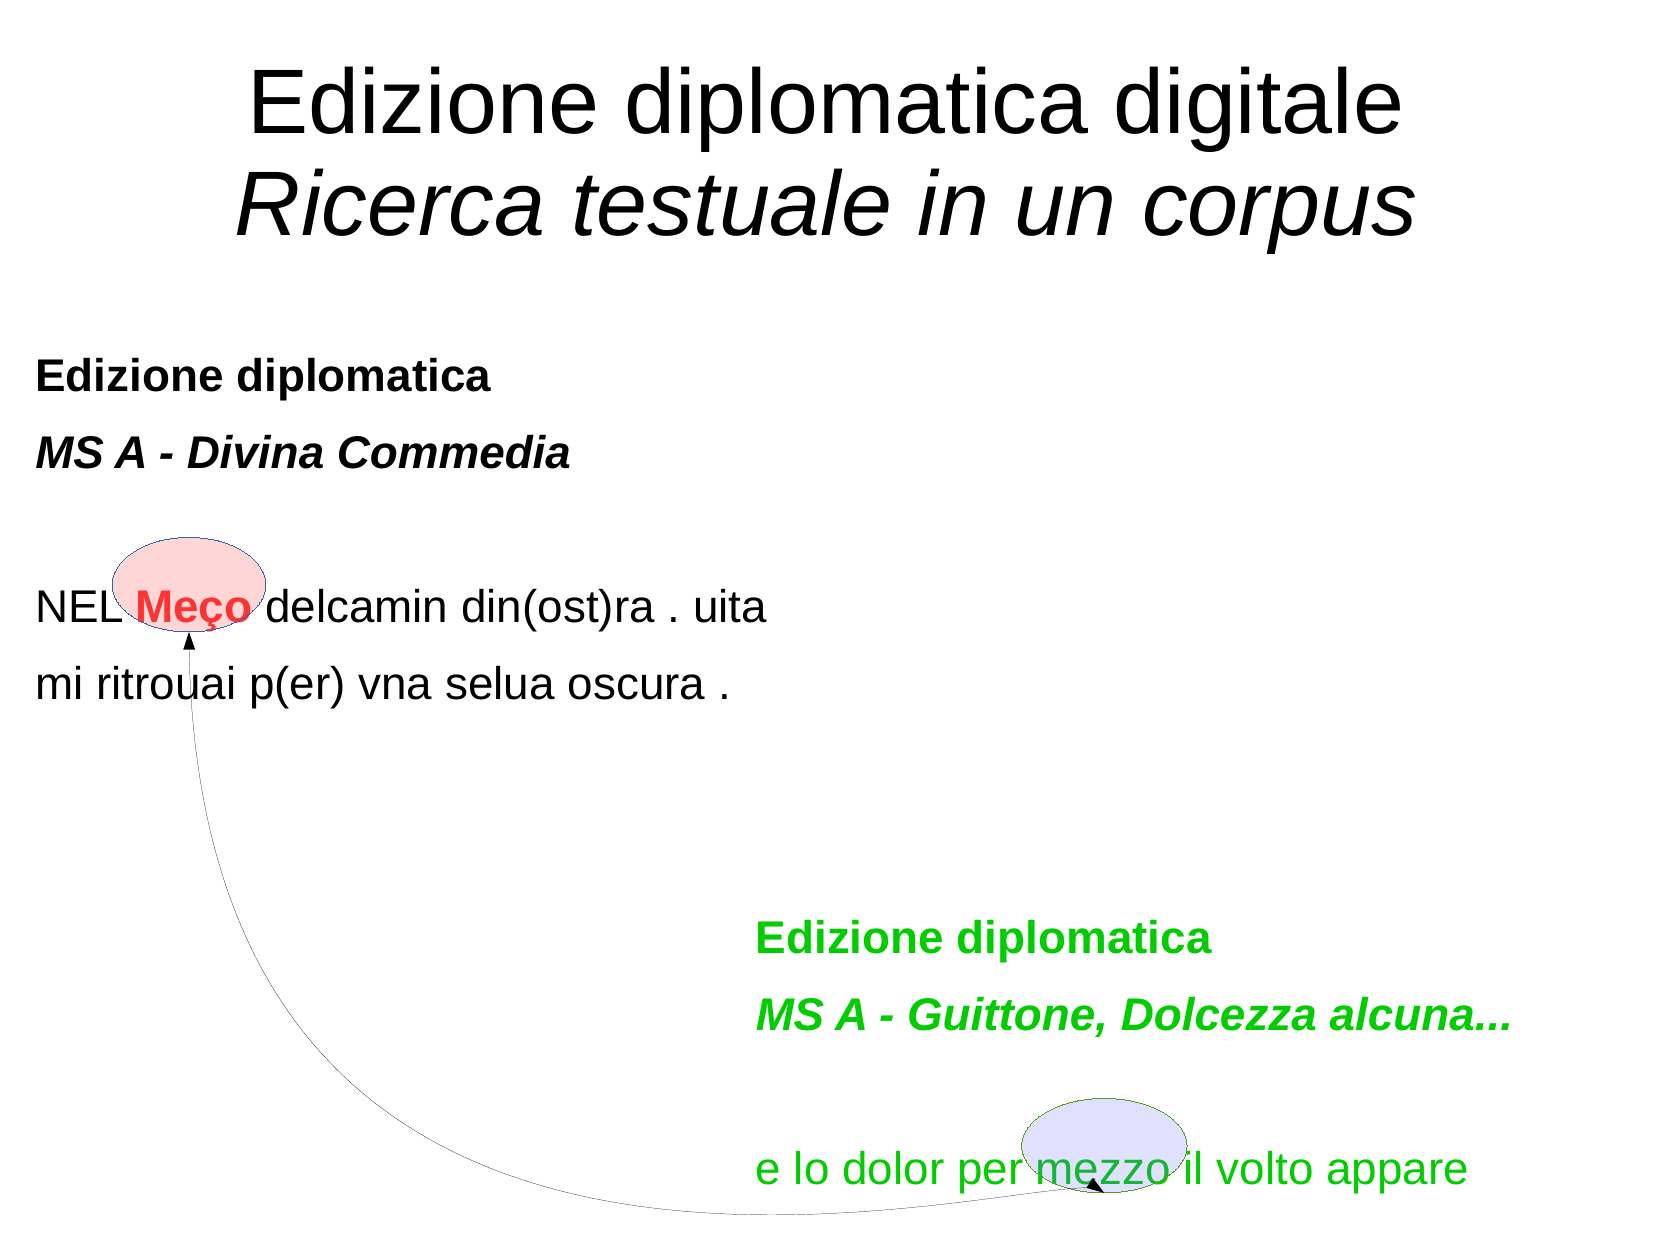

# Edizione diplomatica digitale Ricerca testuale in un corpus
Edizione diplomatica
MS A - Divina Commedia
NEL Meço delcamin din(ost)ra . uita
mi ritrouai p(er) vna selua oscura .
Edizione diplomatica
MS A - Guittone, Dolcezza alcuna...
e lo dolor per mezzo il volto appare